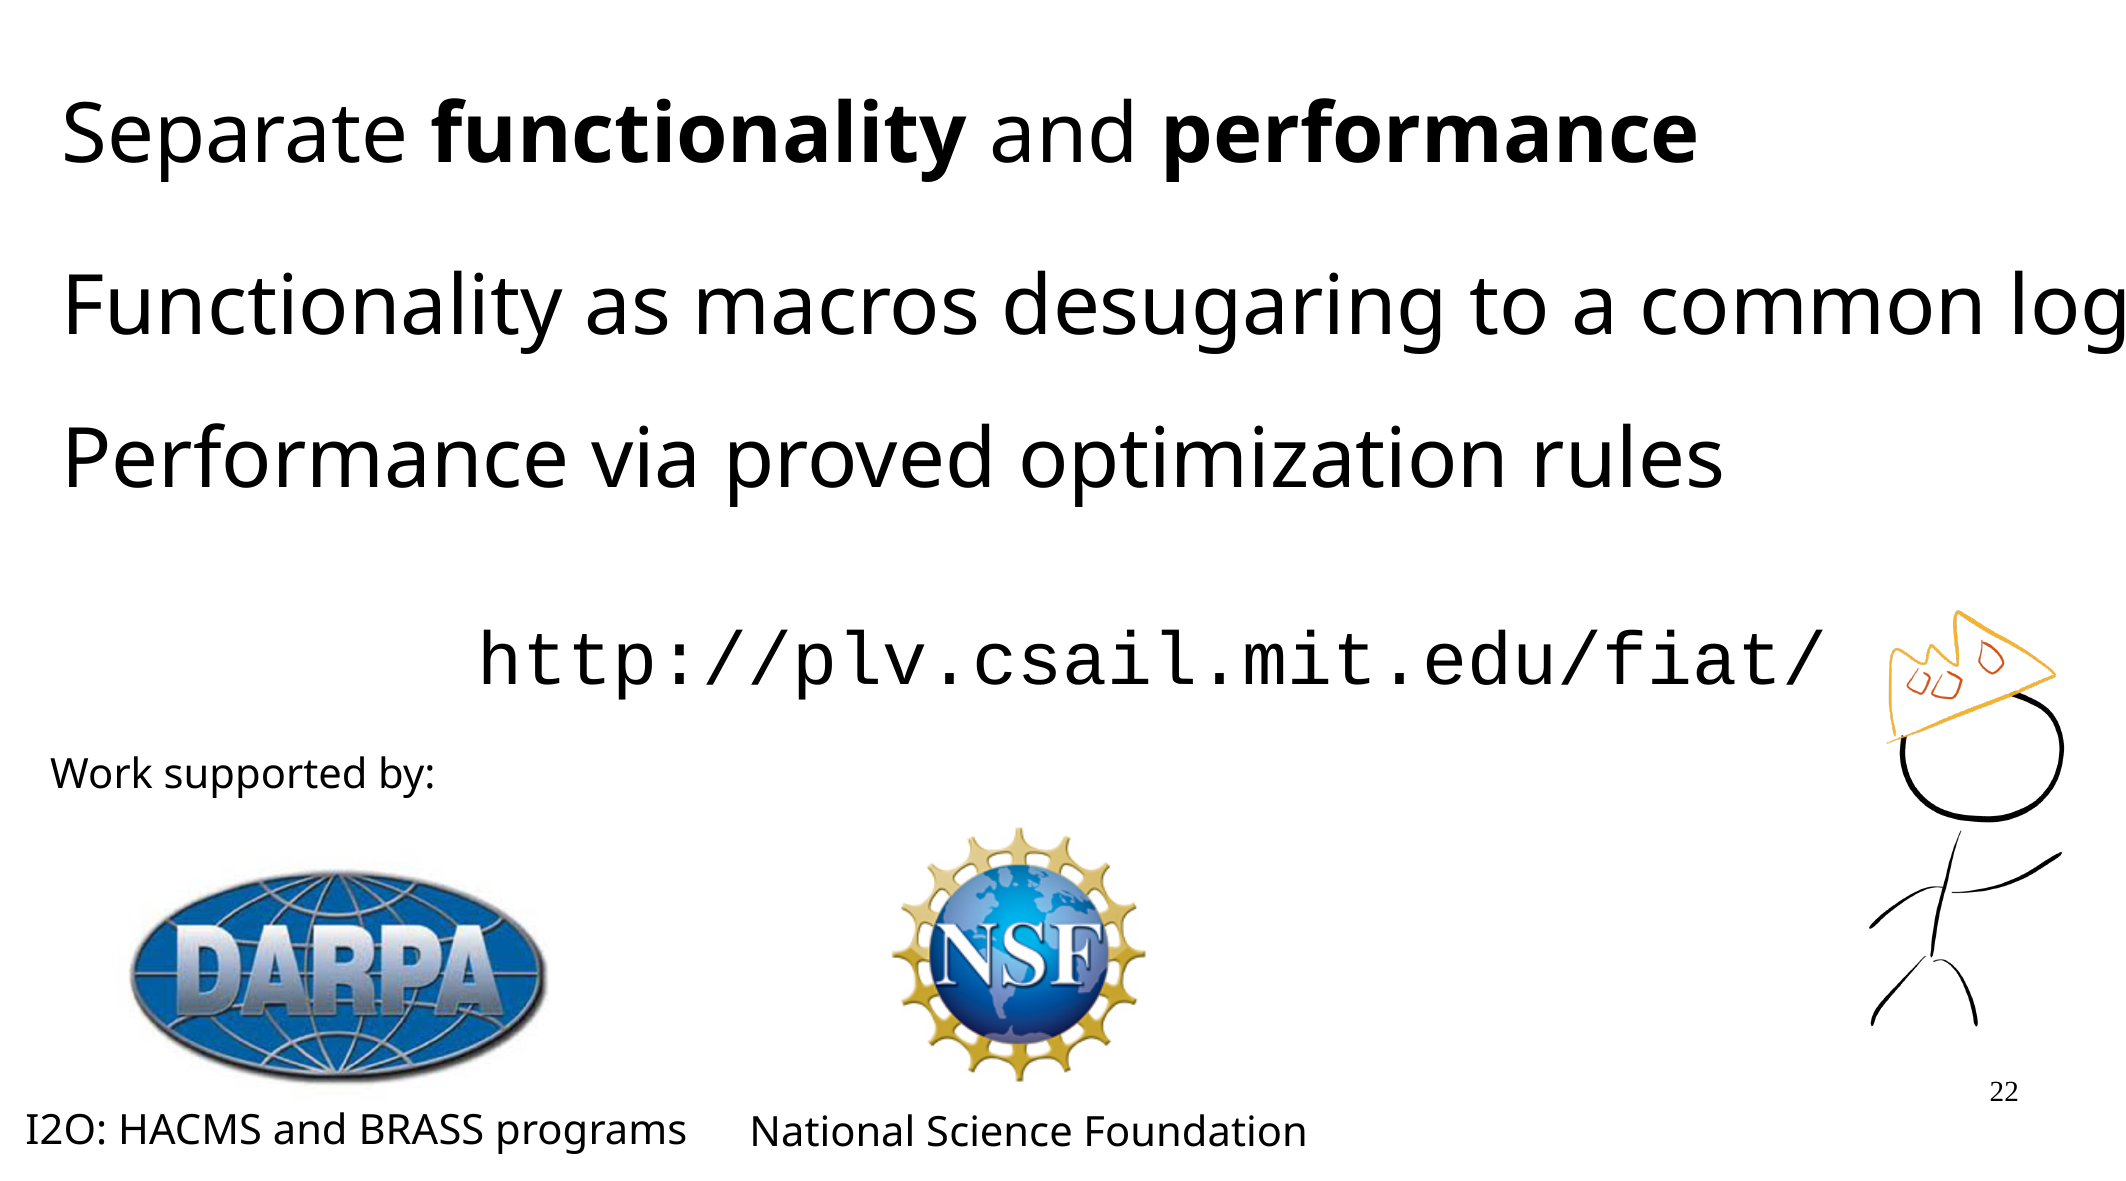

Separate functionality and performance
Functionality as macros desugaring to a common logic
Performance via proved optimization rules
http://plv.csail.mit.edu/fiat/
Work supported by:
22
I2O: HACMS and BRASS programs
National Science Foundation